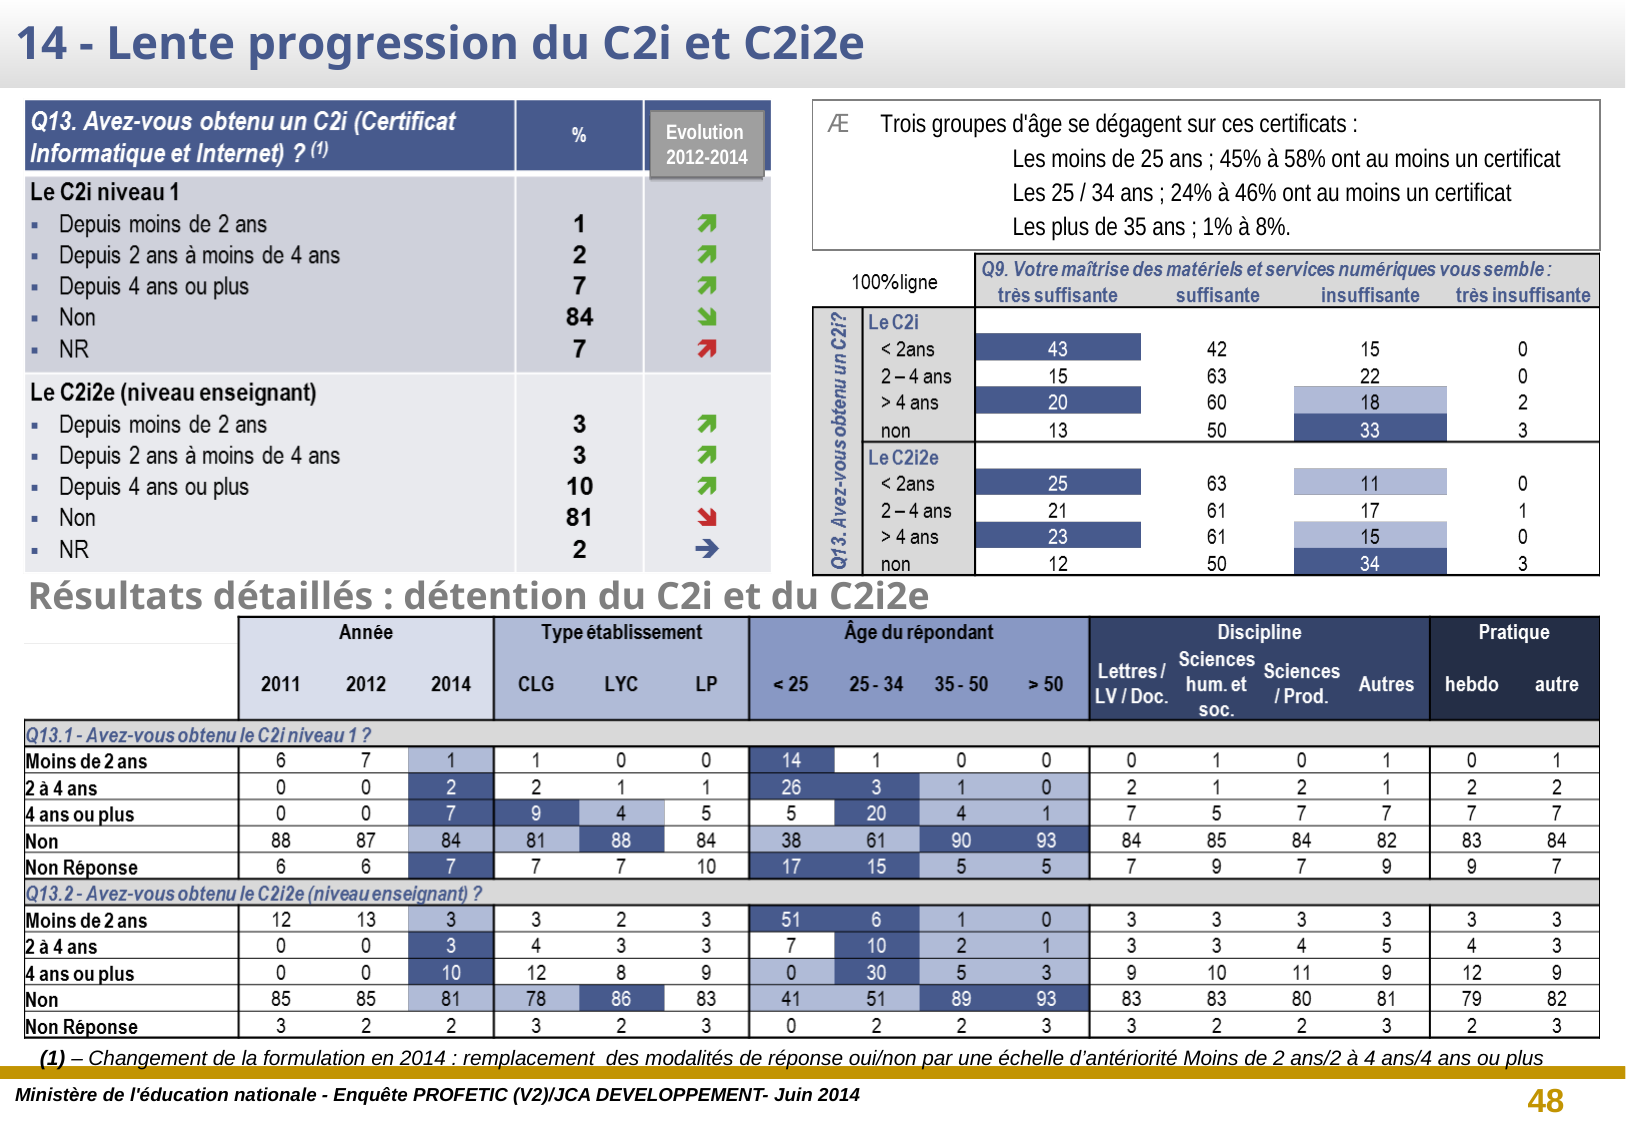

# 14 - Lente progression du C2i et C2i2e
Trois groupes d'âge se dégagent sur ces certificats :
Les moins de 25 ans ; 45% à 58% ont au moins un certificat
Les 25 / 34 ans ; 24% à 46% ont au moins un certificat
Les plus de 35 ans ; 1% à 8%.
Evolution
2012-2014
Résultats détaillés : détention du C2i et du C2i2e
(1) – Changement de la formulation en 2014 : remplacement des modalités de réponse oui/non par une échelle d’antériorité Moins de 2 ans/2 à 4 ans/4 ans ou plus
48
Ministère de l'éducation nationale - Enquête PROFETIC (V2)/JCA DEVELOPPEMENT- Juin 2014